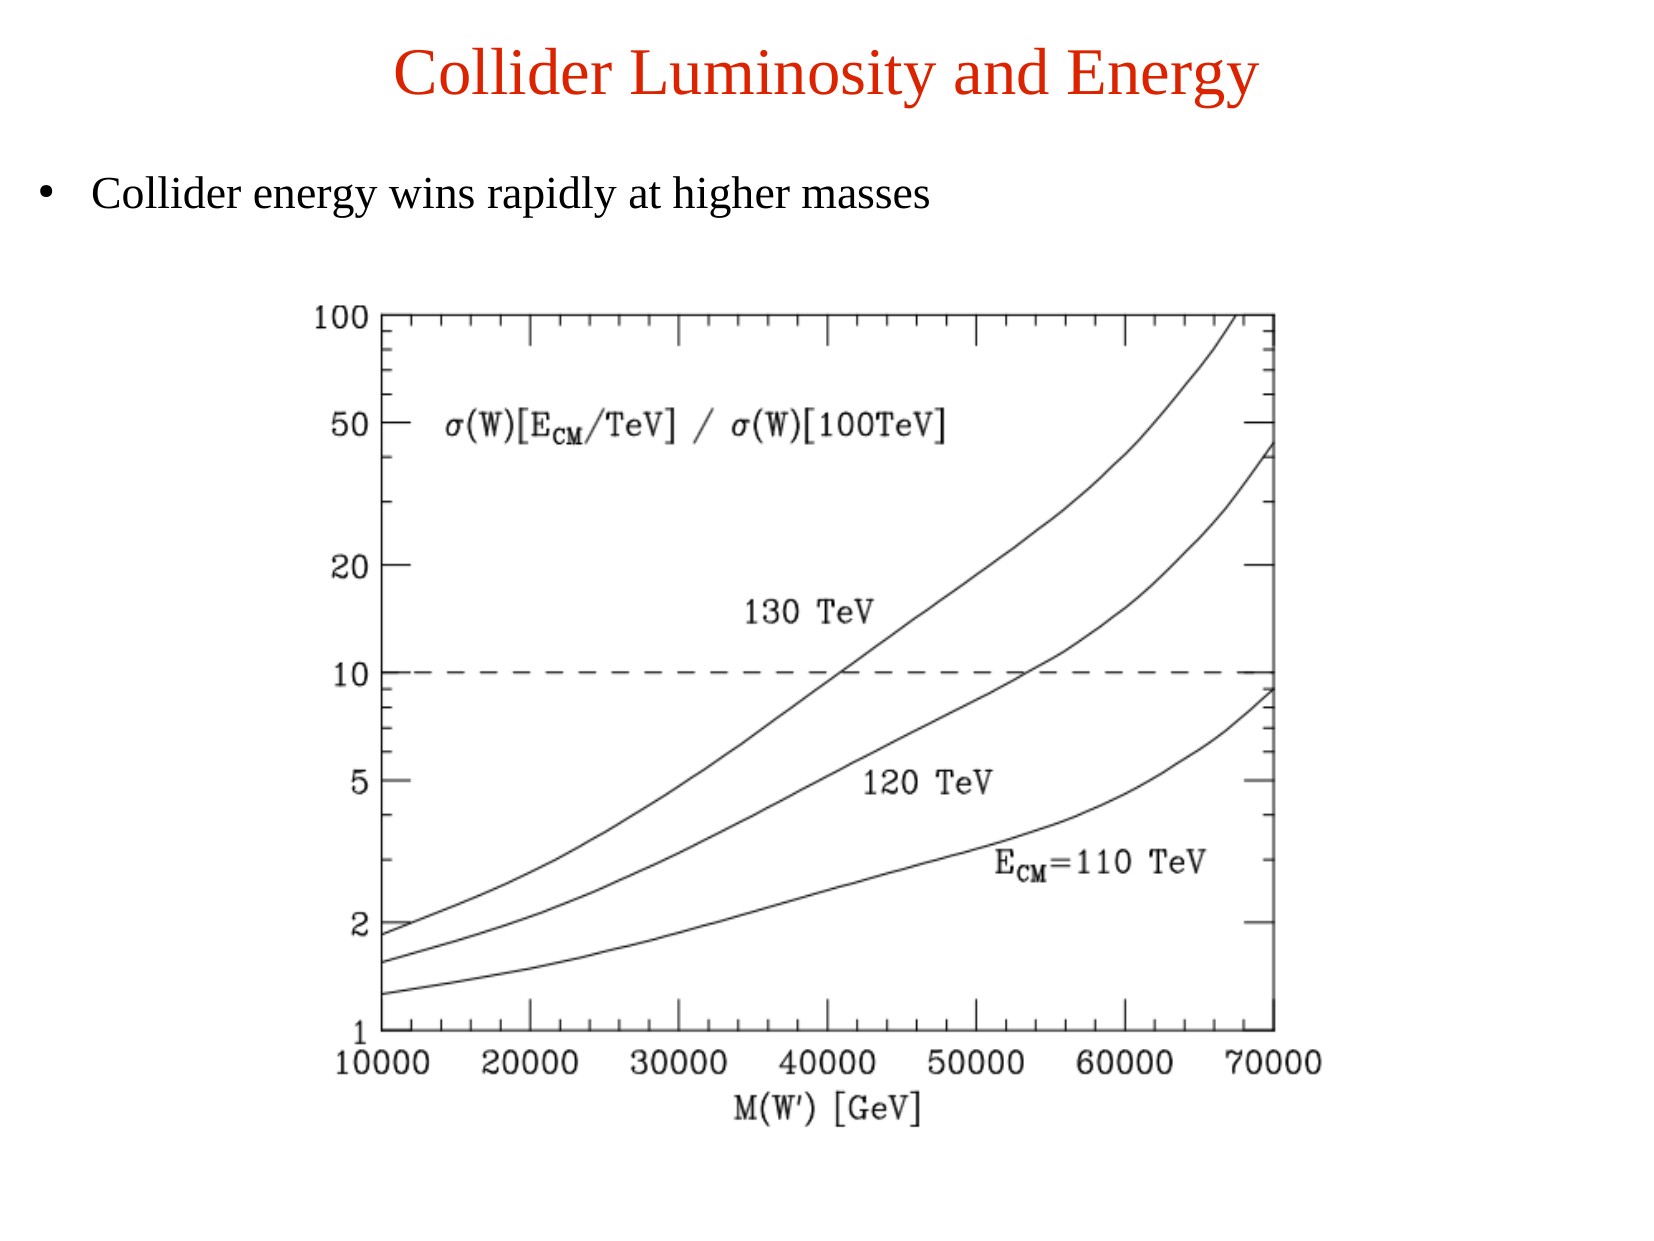

# Collider Luminosity and Energy
Collider energy wins rapidly at higher masses